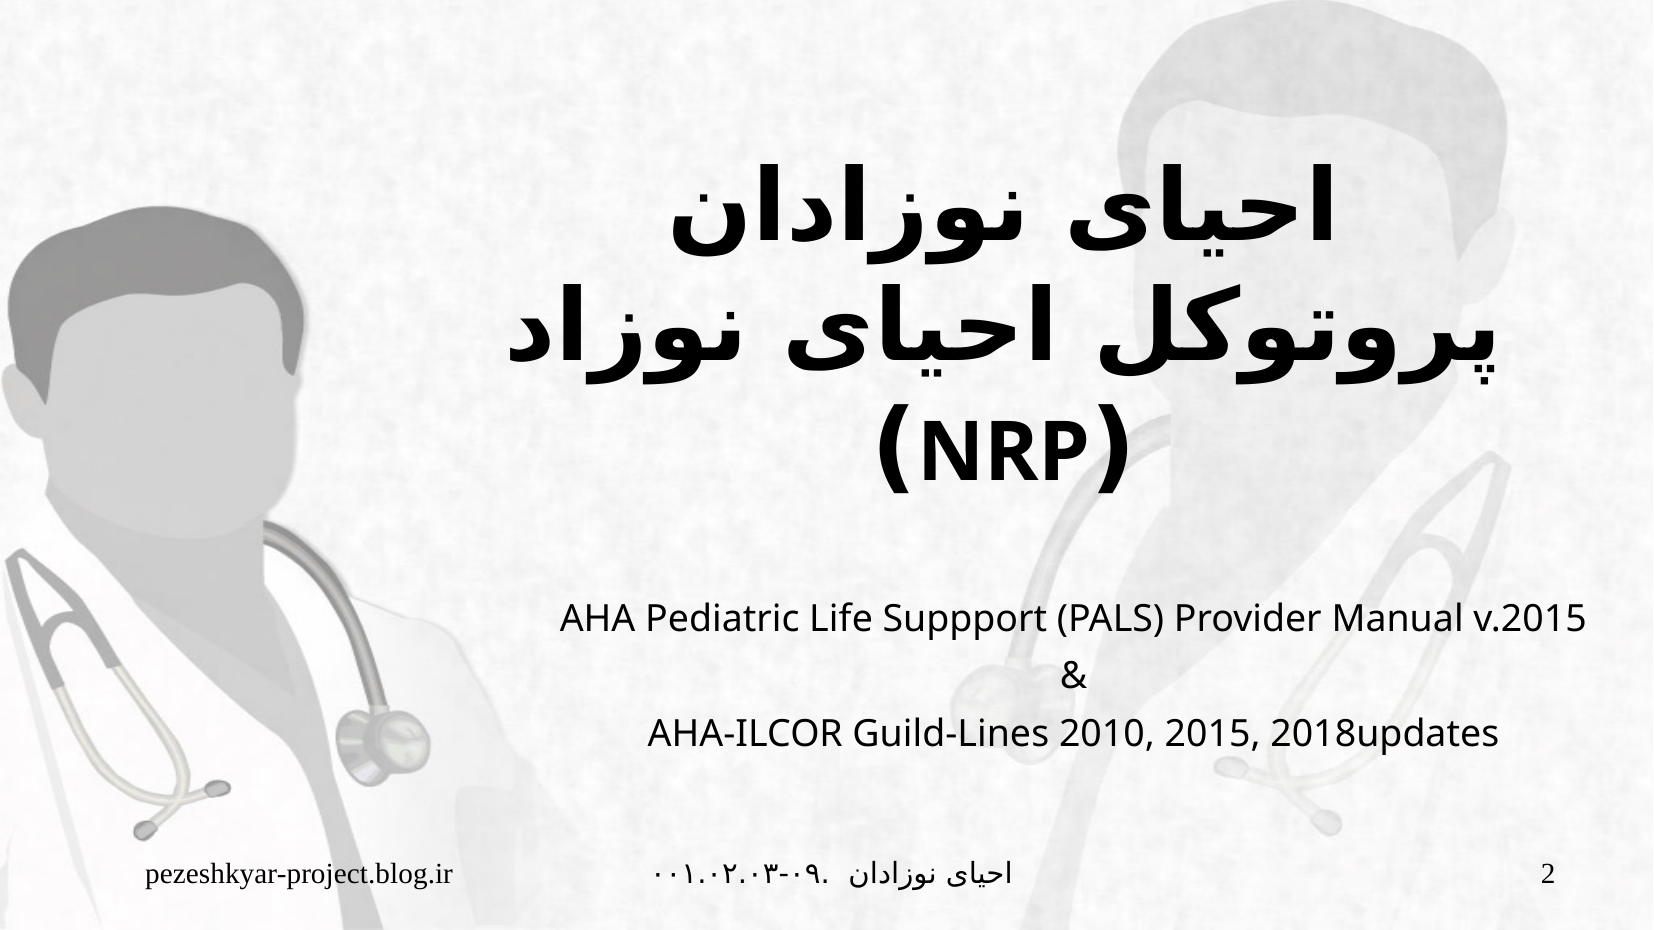

# احیای نوزادان پروتوکل احیای نوزاد (NRP)
AHA Pediatric Life Suppport (PALS) Provider Manual v.2015
&
AHA-ILCOR Guild-Lines 2010, 2015, 2018updates
pezeshkyar-project.blog.ir
۰۰۱.۰۲.۰۳-۰۹. احیای نوزادان
2